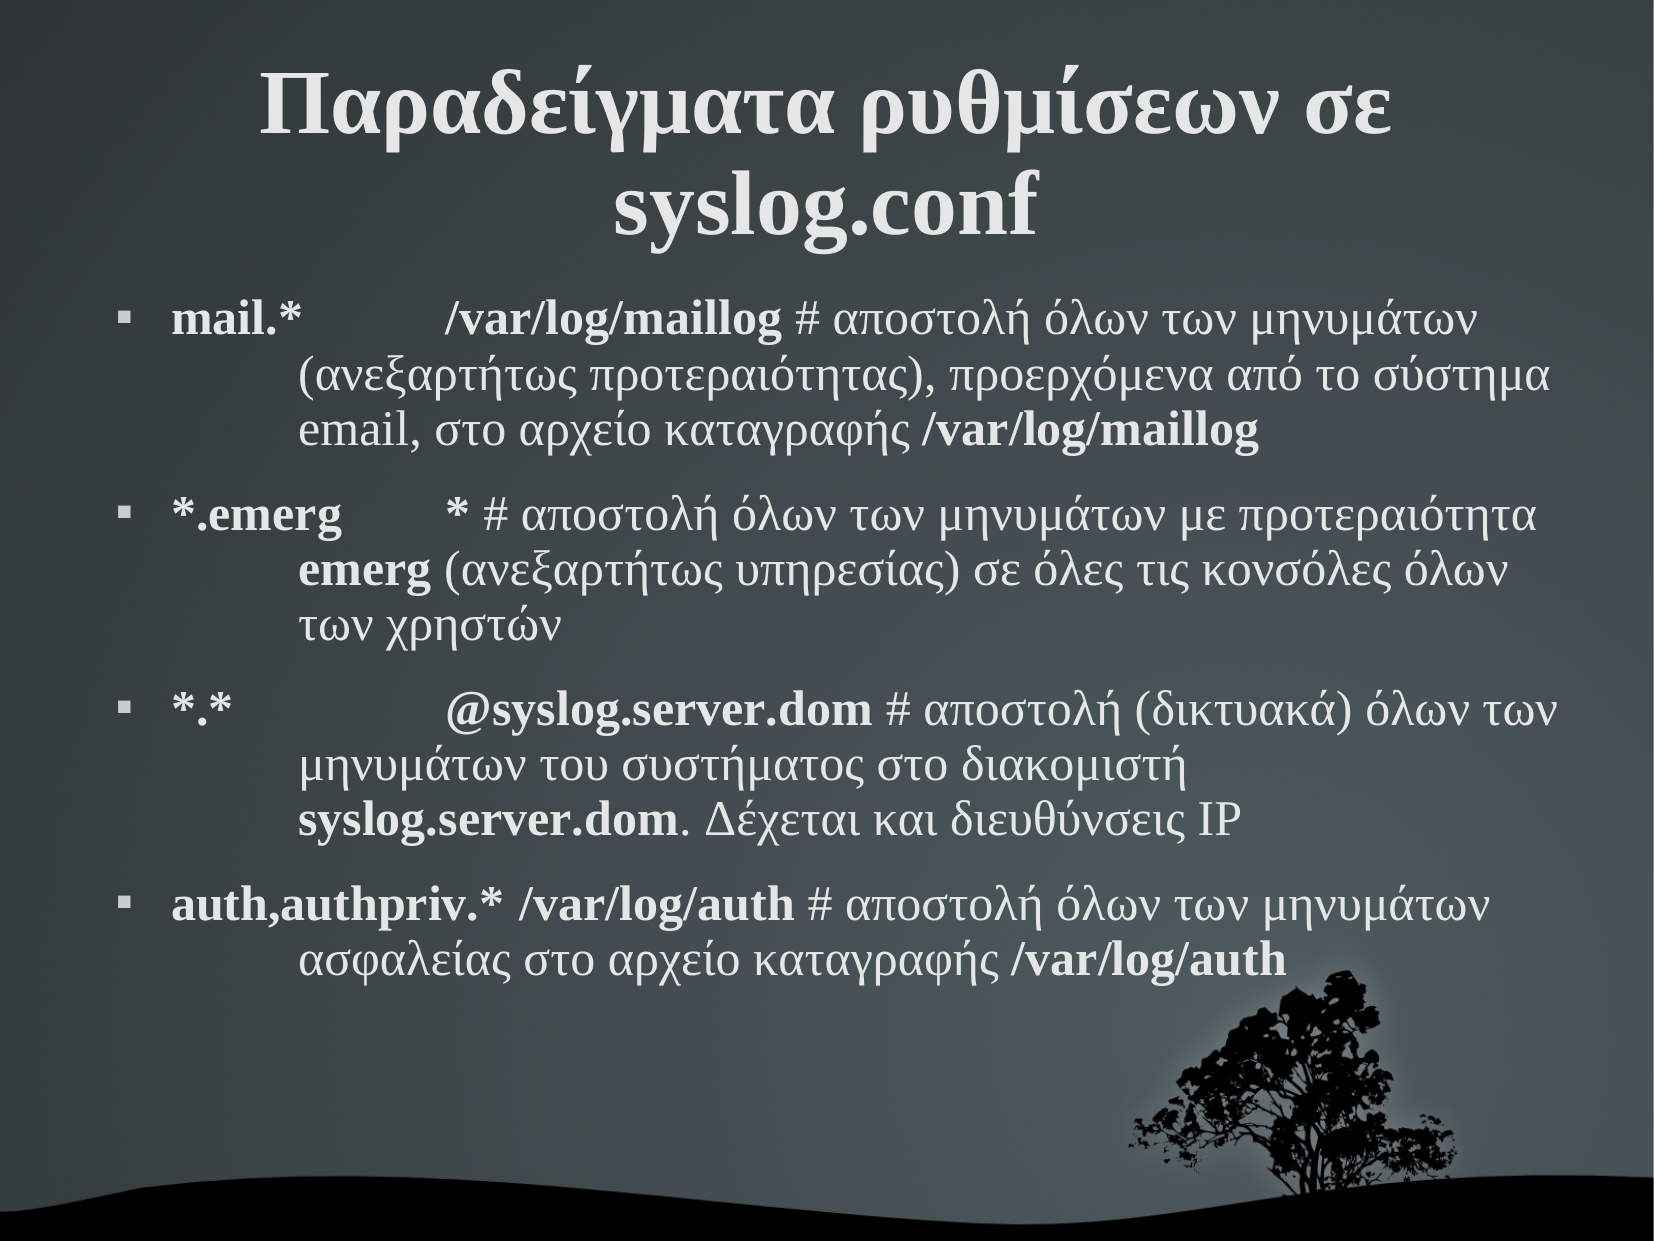

# Παραδείγματα ρυθμίσεων σε syslog.conf
mail.*		/var/log/maillog # αποστολή όλων των μηνυμάτων 		(ανεξαρτήτως προτεραιότητας), προερχόμενα από το σύστημα 	email, στο αρχείο καταγραφής /var/log/maillog
*.emerg		* # αποστολή όλων των μηνυμάτων με προτεραιότητα 		emerg (ανεξαρτήτως υπηρεσίας) σε όλες τις κονσόλες όλων 		των χρηστών
*.* 			@syslog.server.dom # αποστολή (δικτυακά) όλων των 	μηνυμάτων του συστήματος στο διακομιστή 						syslog.server.dom. Δέχεται και διευθύνσεις IP
auth,authpriv.*	/var/log/auth # αποστολή όλων των μηνυμάτων 		ασφαλείας στο αρχείο καταγραφής /var/log/auth